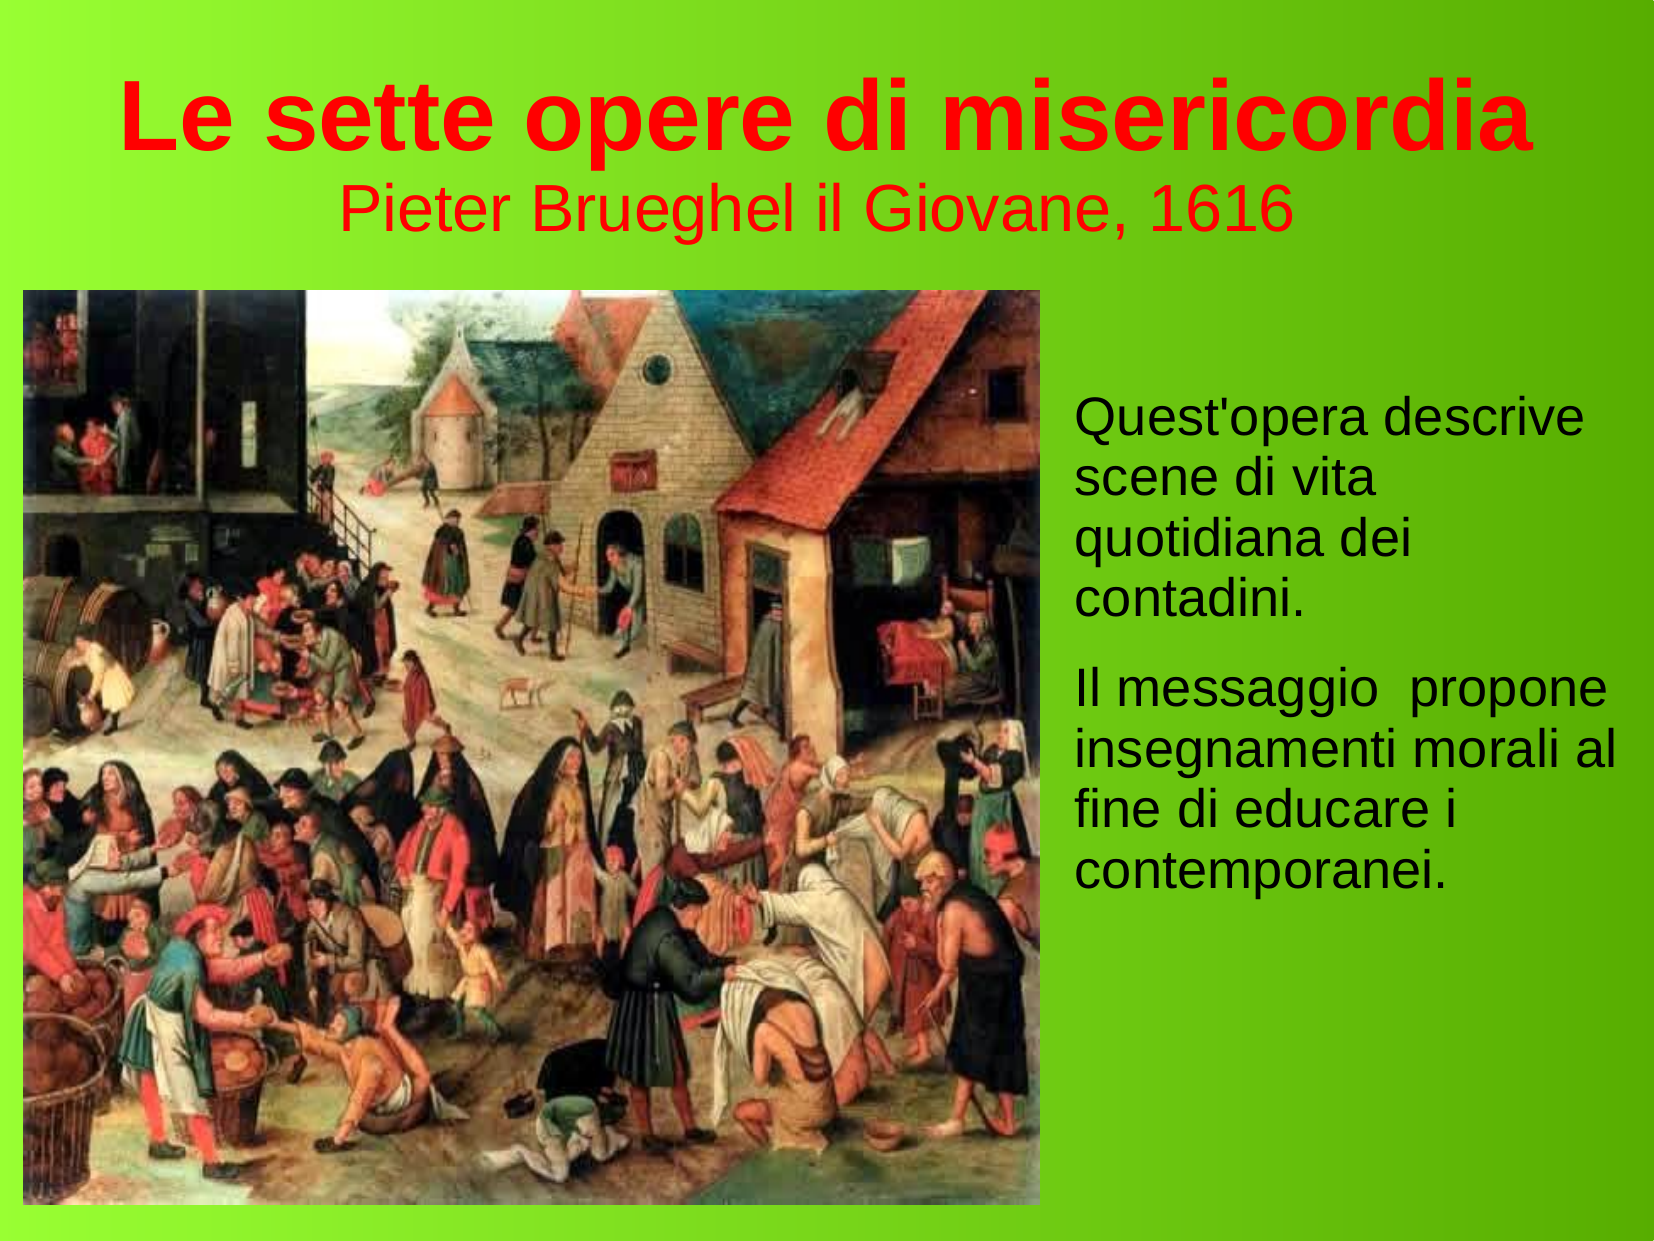

# Le sette opere di misericordia Pieter Brueghel il Giovane, 1616
Quest'opera descrive scene di vita quotidiana dei contadini.
Il messaggio propone insegnamenti morali al fine di educare i contemporanei.